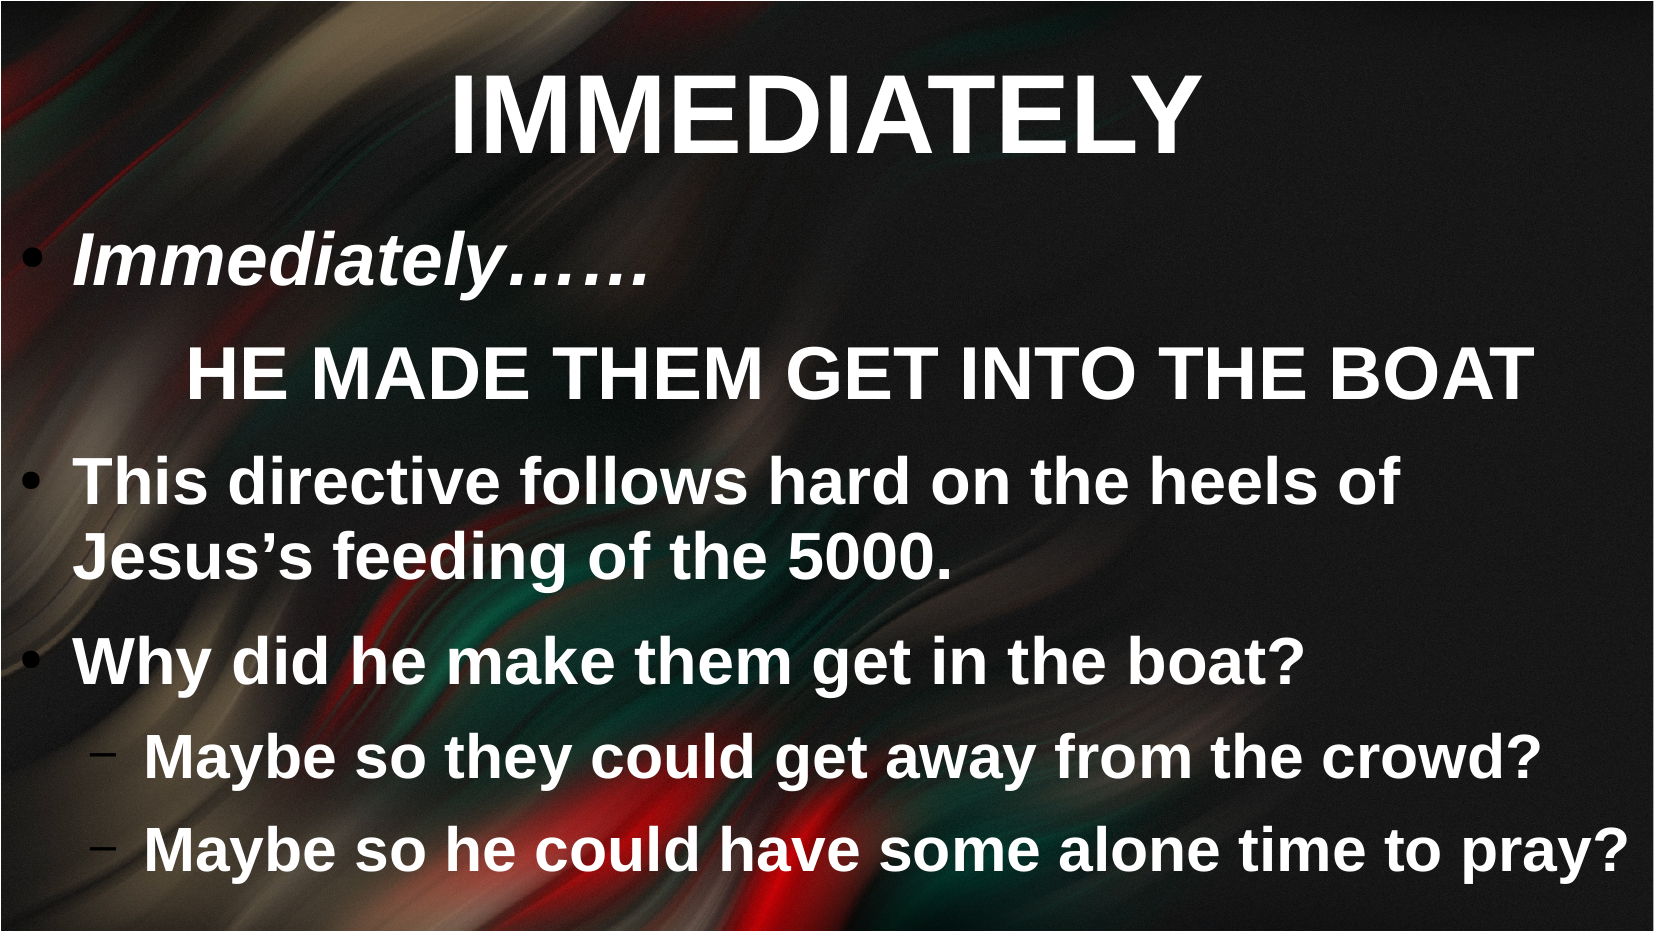

# IMMEDIATELY
Immediately……
HE MADE THEM GET INTO THE BOAT
This directive follows hard on the heels of Jesus’s feeding of the 5000.
Why did he make them get in the boat?
Maybe so they could get away from the crowd?
Maybe so he could have some alone time to pray?